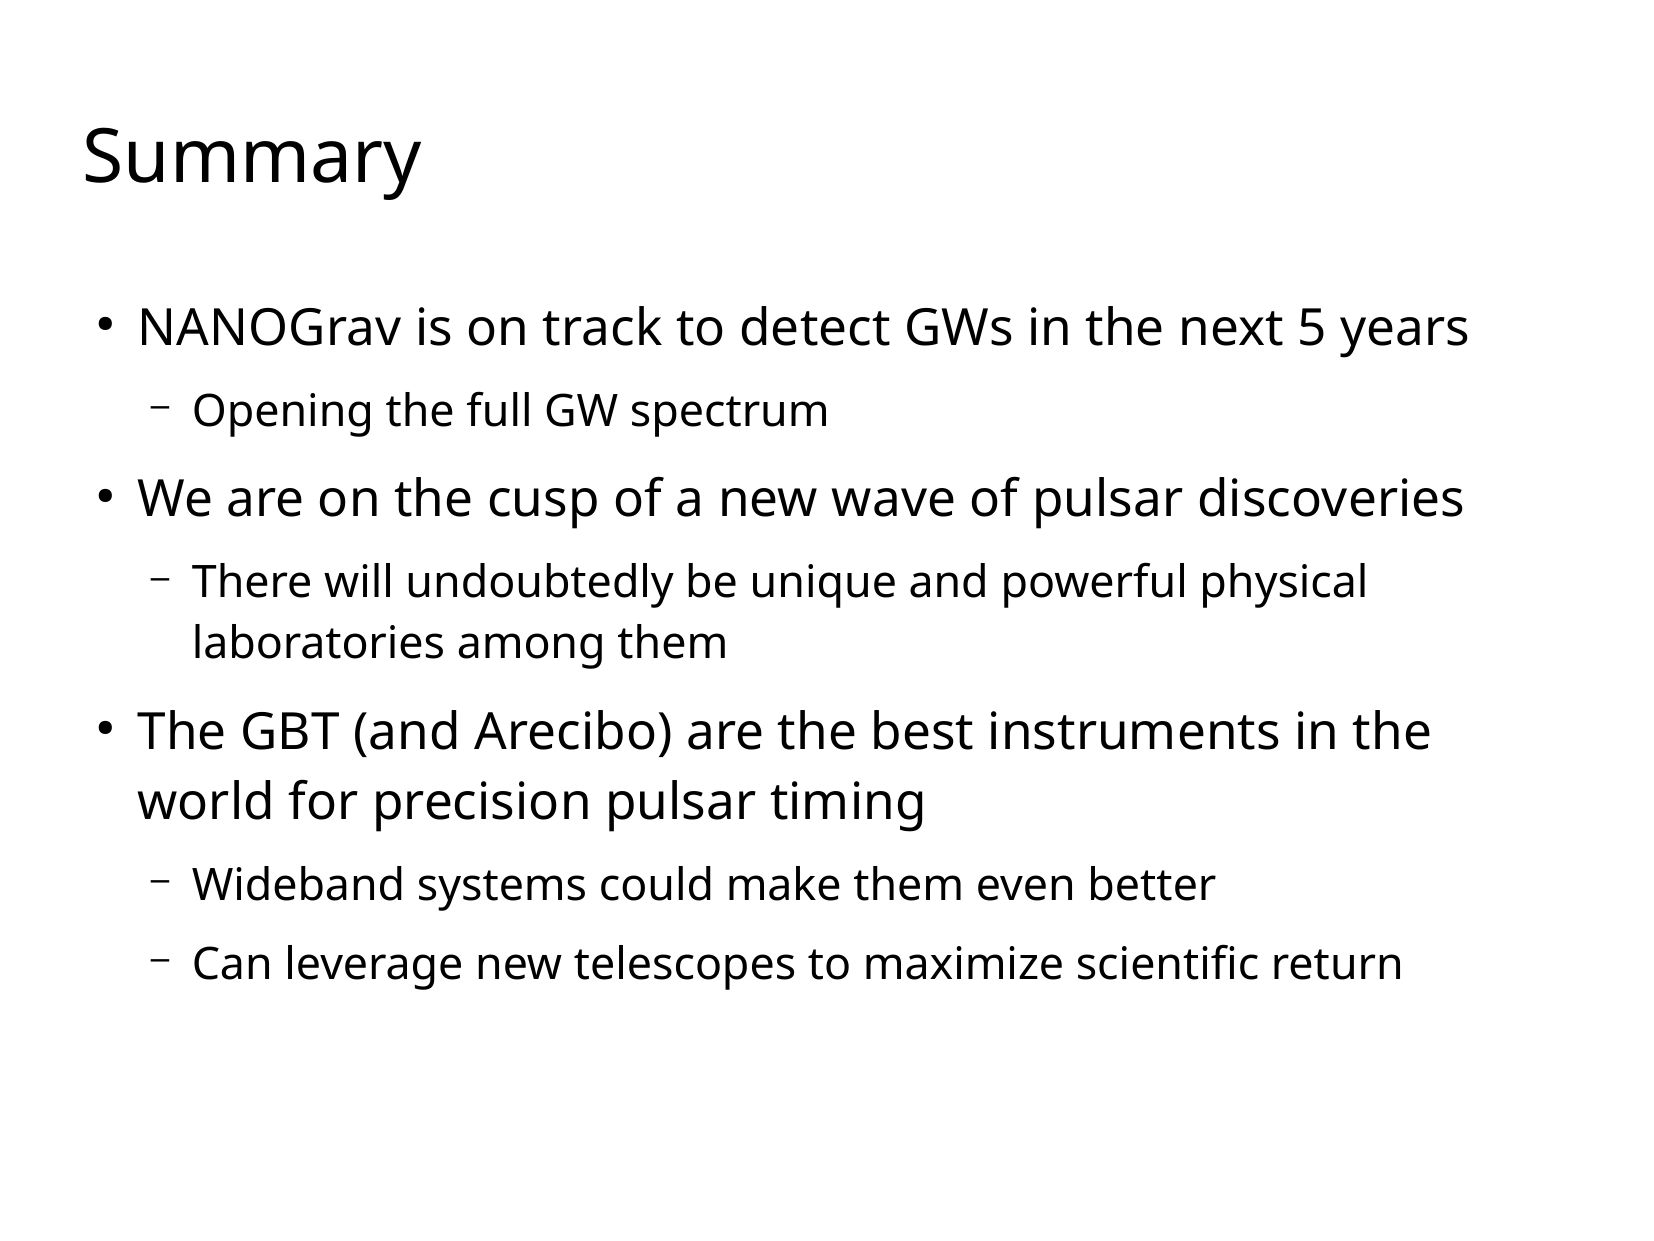

# Summary
NANOGrav is on track to detect GWs in the next 5 years
Opening the full GW spectrum
We are on the cusp of a new wave of pulsar discoveries
There will undoubtedly be unique and powerful physical laboratories among them
The GBT (and Arecibo) are the best instruments in the world for precision pulsar timing
Wideband systems could make them even better
Can leverage new telescopes to maximize scientific return